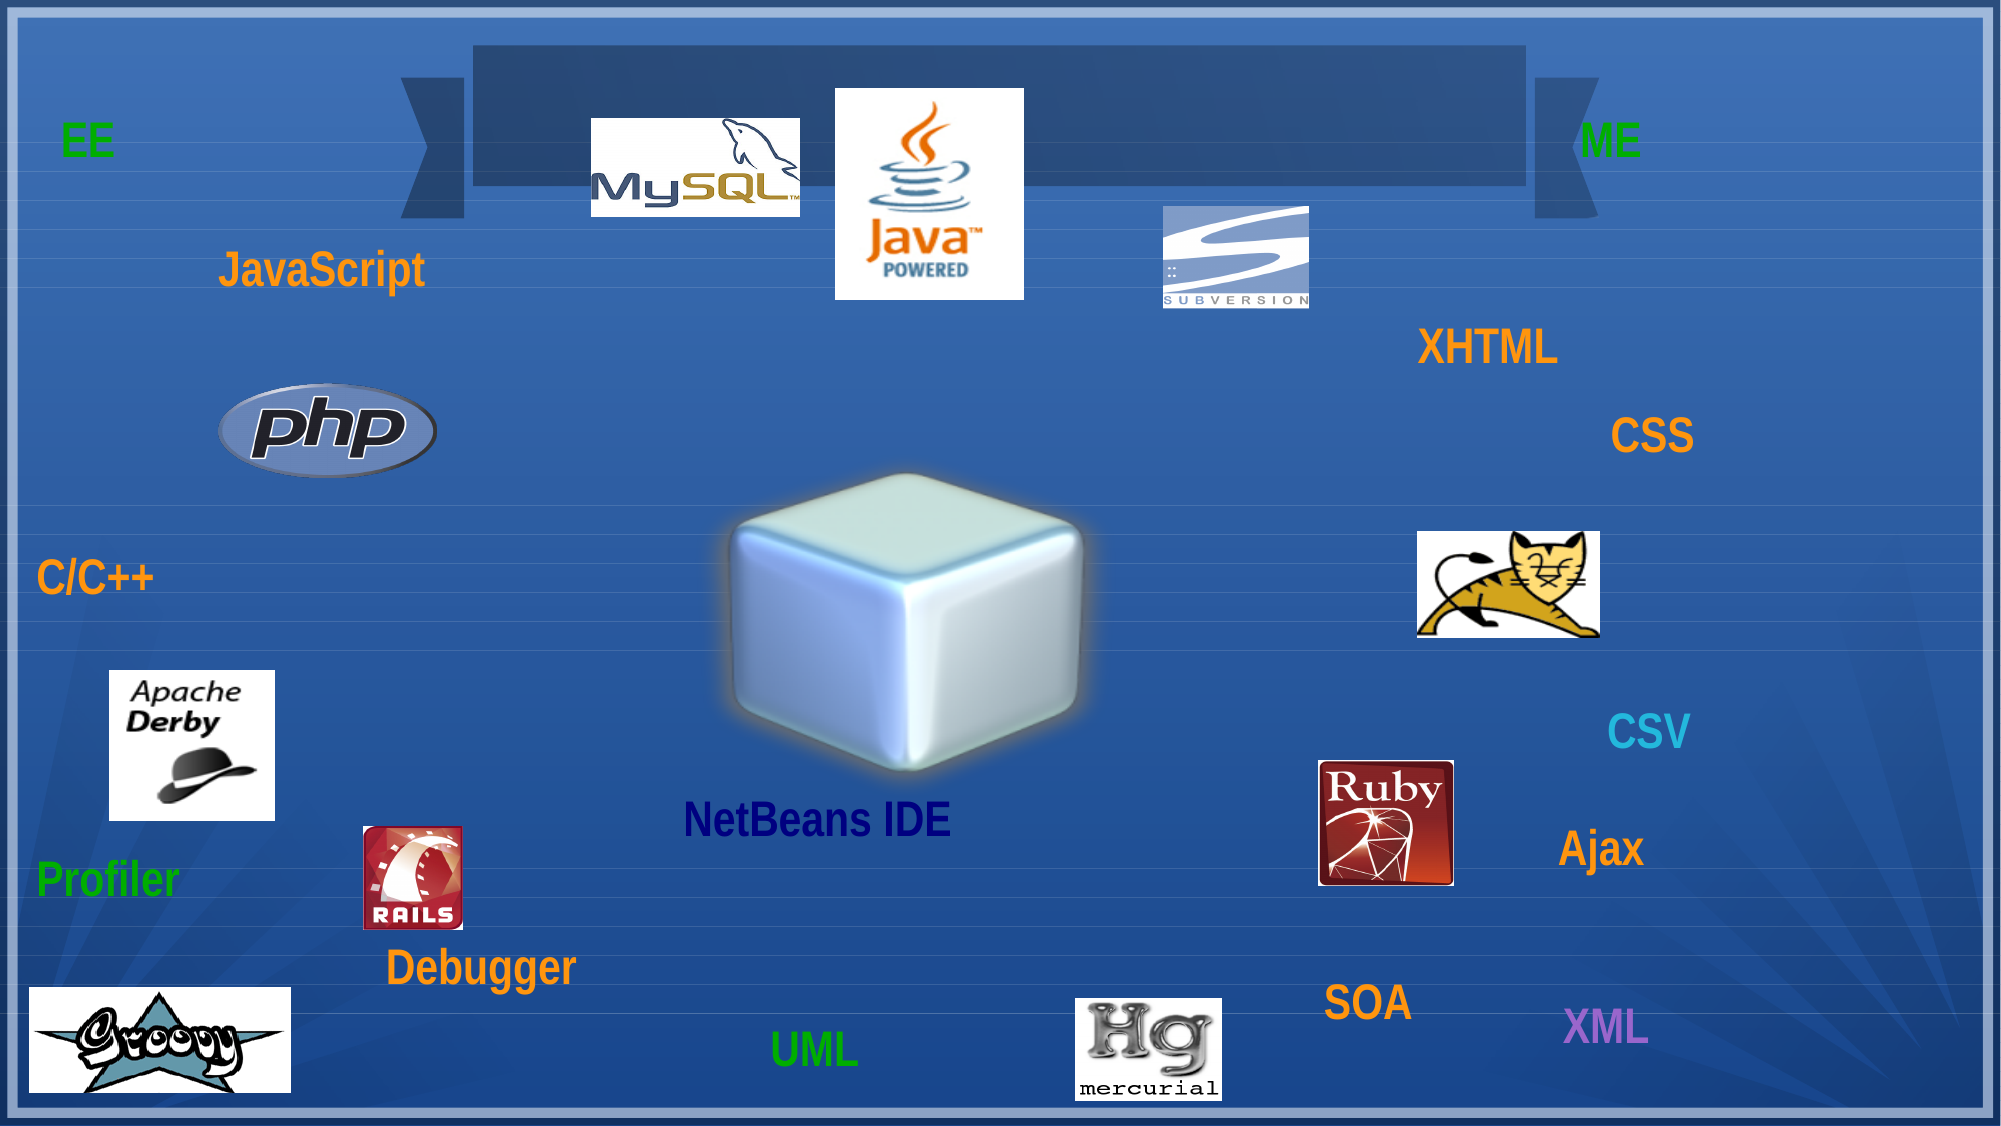

EE
ME
JavaScript
XHTML
CSS
C/C++
CSV
NetBeans IDE
Ajax
Profiler
Debugger
SOA
XML
UML